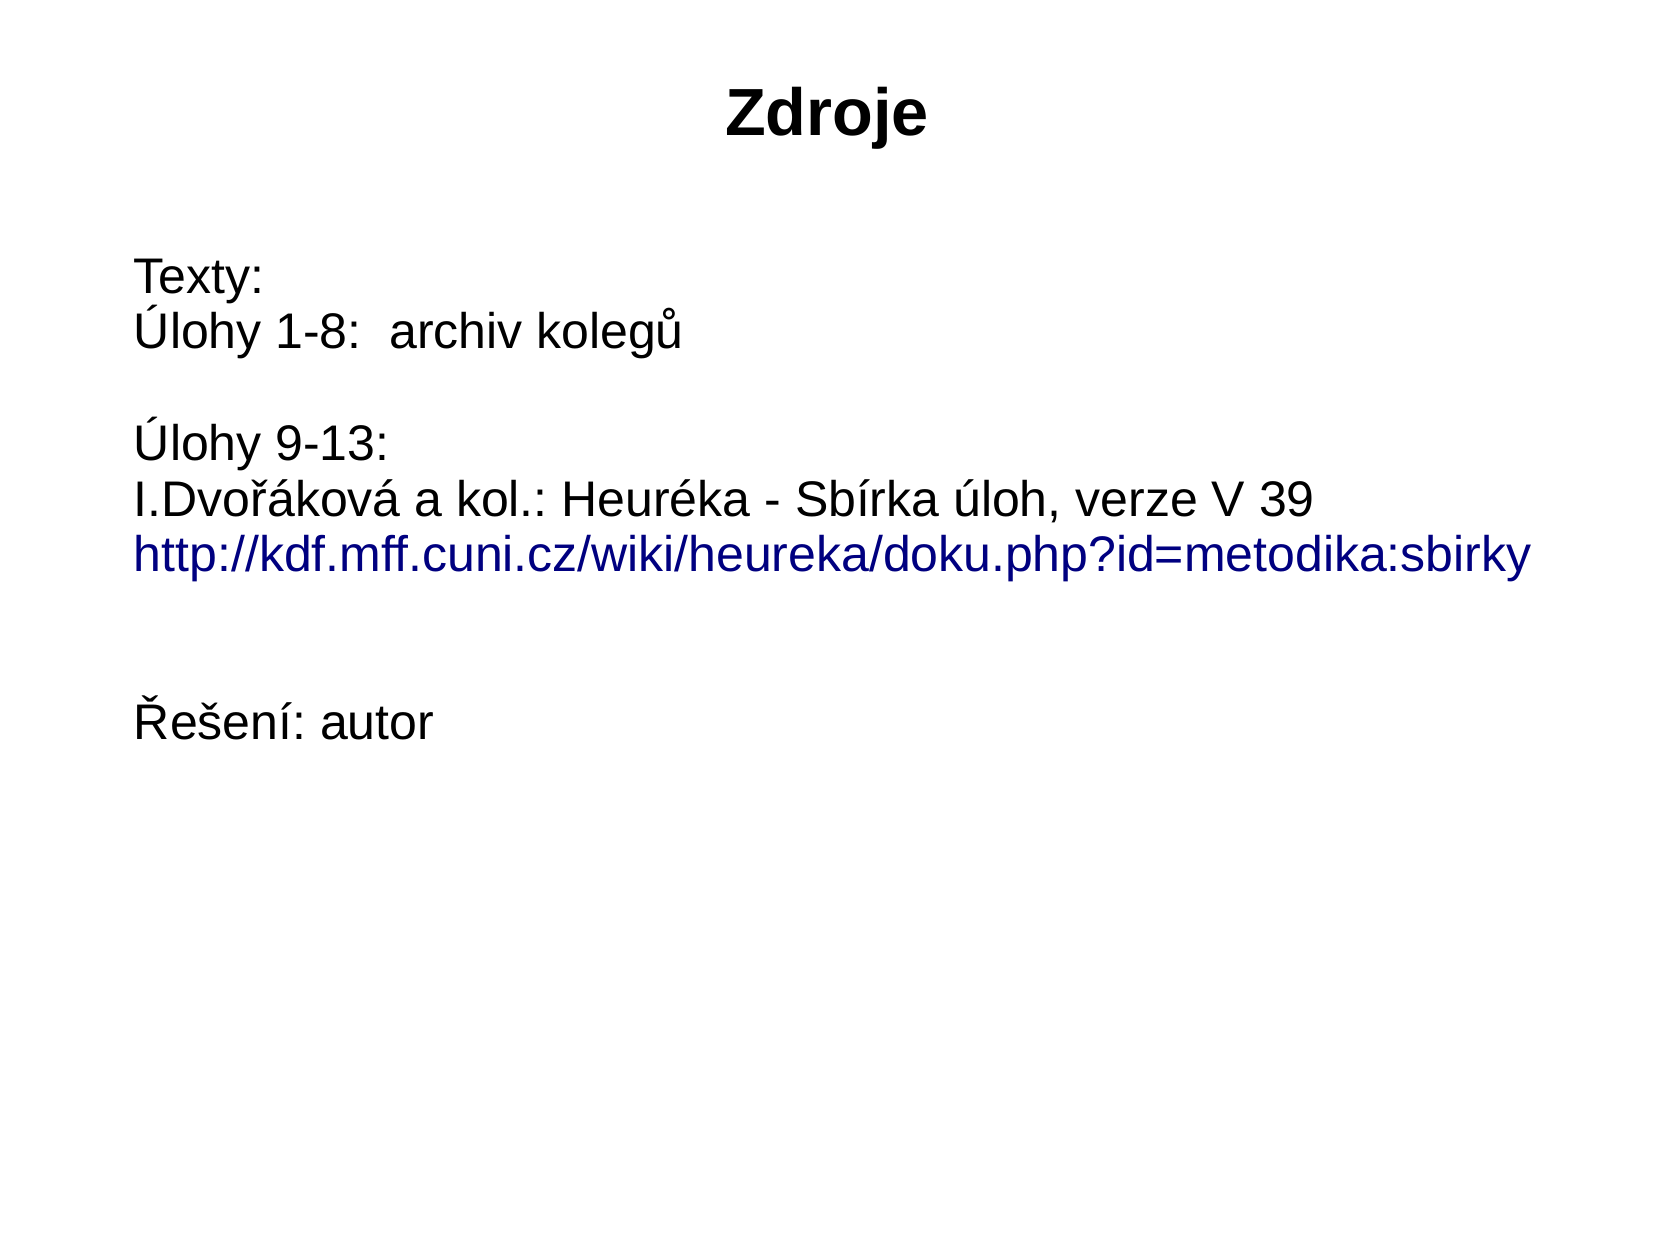

# Zdroje
Texty:
Úlohy 1-8: archiv kolegů
Úlohy 9-13:
I.Dvořáková a kol.: Heuréka - Sbírka úloh, verze V 39
http://kdf.mff.cuni.cz/wiki/heureka/doku.php?id=metodika:sbirky
Řešení: autor